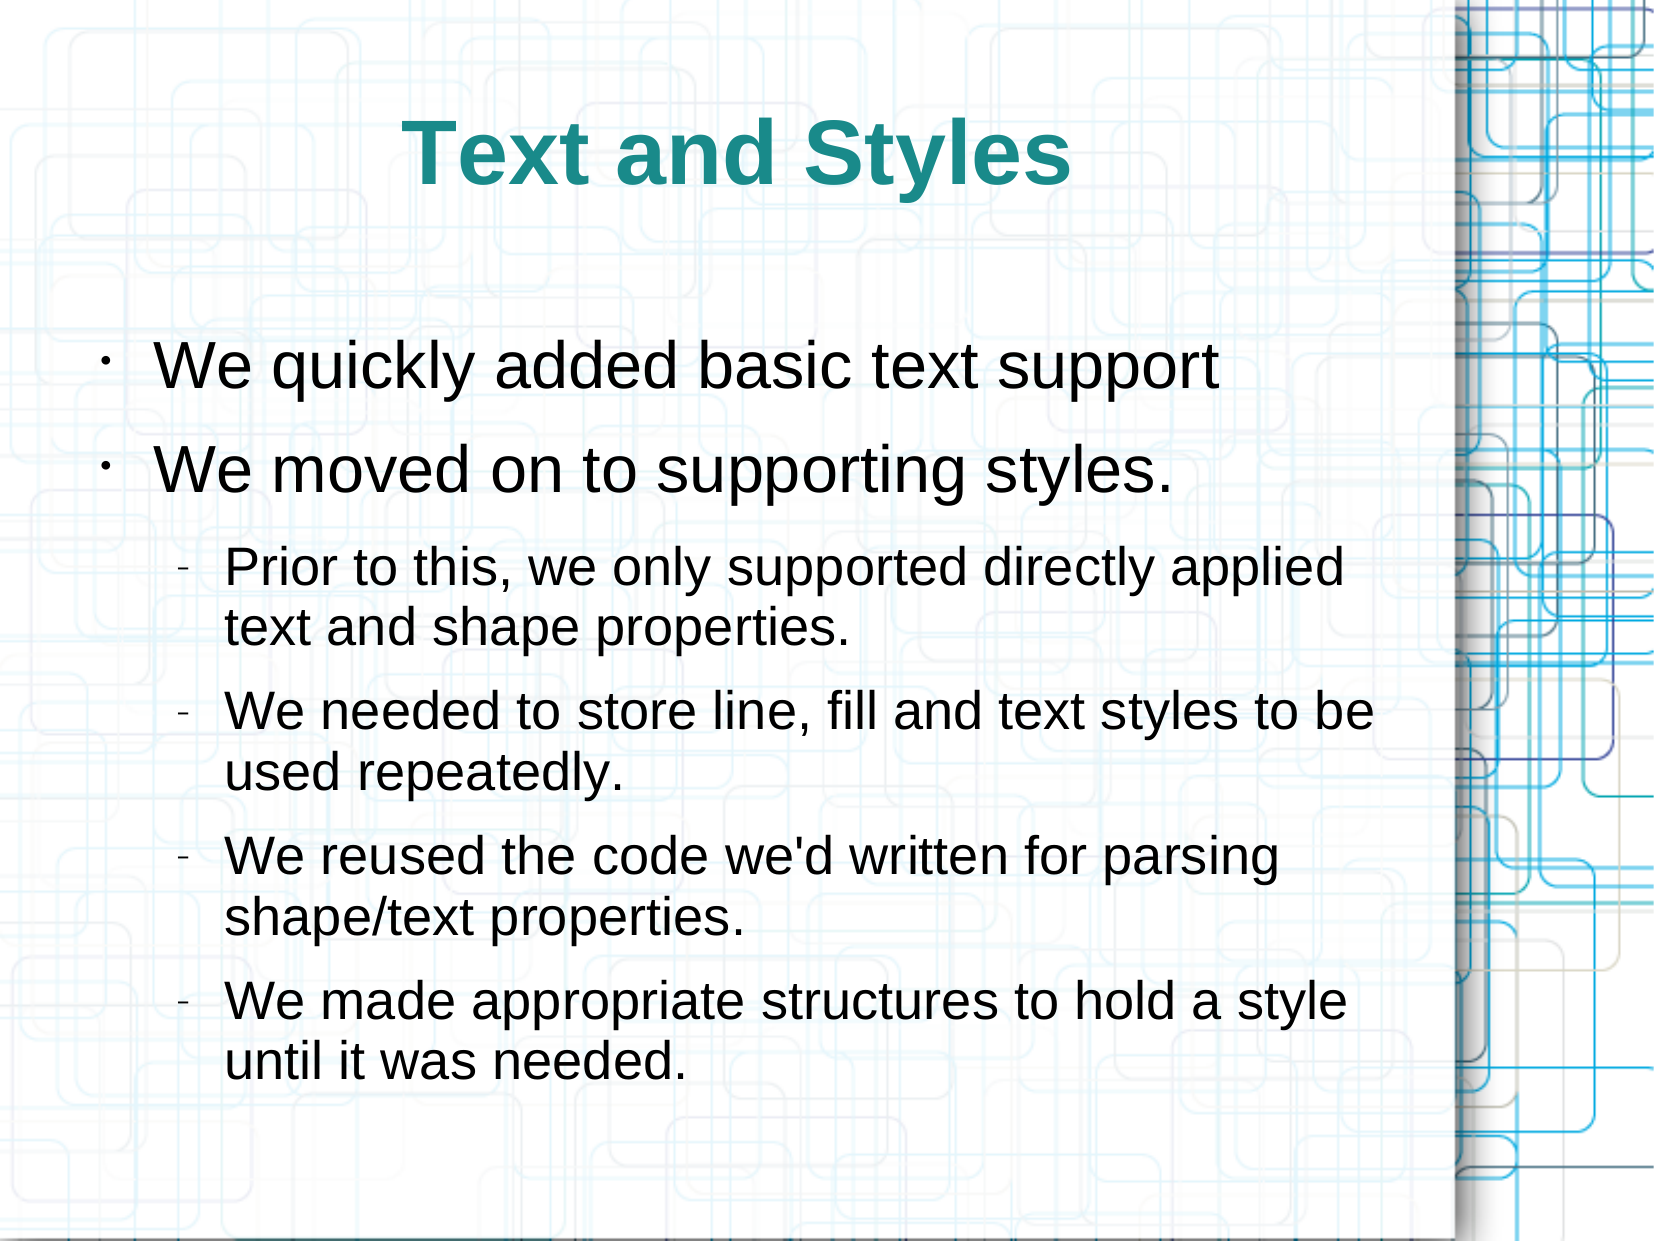

# Text and Styles
We quickly added basic text support
We moved on to supporting styles.
Prior to this, we only supported directly applied text and shape properties.
We needed to store line, fill and text styles to be used repeatedly.
We reused the code we'd written for parsing shape/text properties.
We made appropriate structures to hold a style until it was needed.